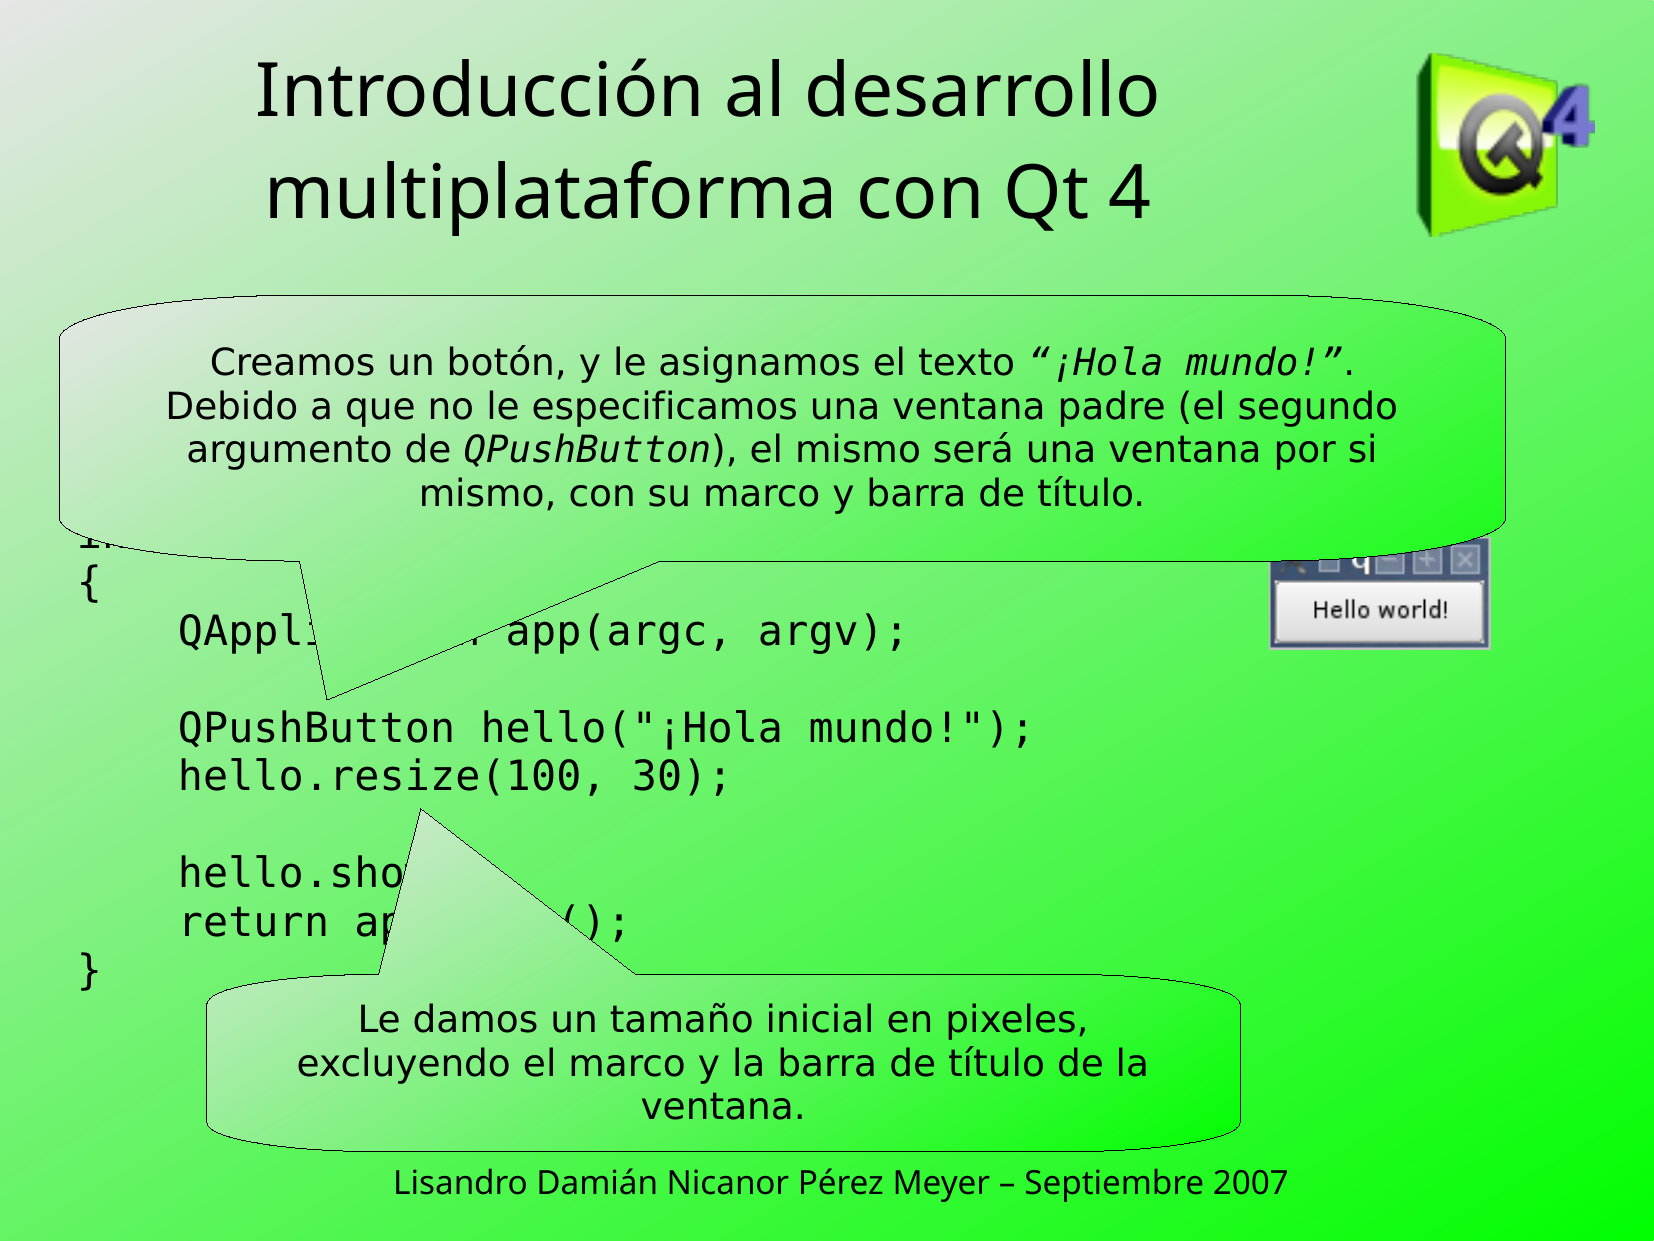

# Introducción al desarrollo multiplataforma con Qt 4
#include <QApplication>
#include <QPushButton>
int main(int argc, char *argv[])
{
 QApplication app(argc, argv);
 QPushButton hello("¡Hola mundo!");
 hello.resize(100, 30);
 hello.show();
 return app.exec();
}
Creamos un botón, y le asignamos el texto “¡Hola mundo!”.
Debido a que no le especificamos una ventana padre (el segundo argumento de QPushButton), el mismo será una ventana por si mismo, con su marco y barra de título.
Le damos un tamaño inicial en pixeles, excluyendo el marco y la barra de título de la ventana.
Lisandro Damián Nicanor Pérez Meyer – Septiembre 2007